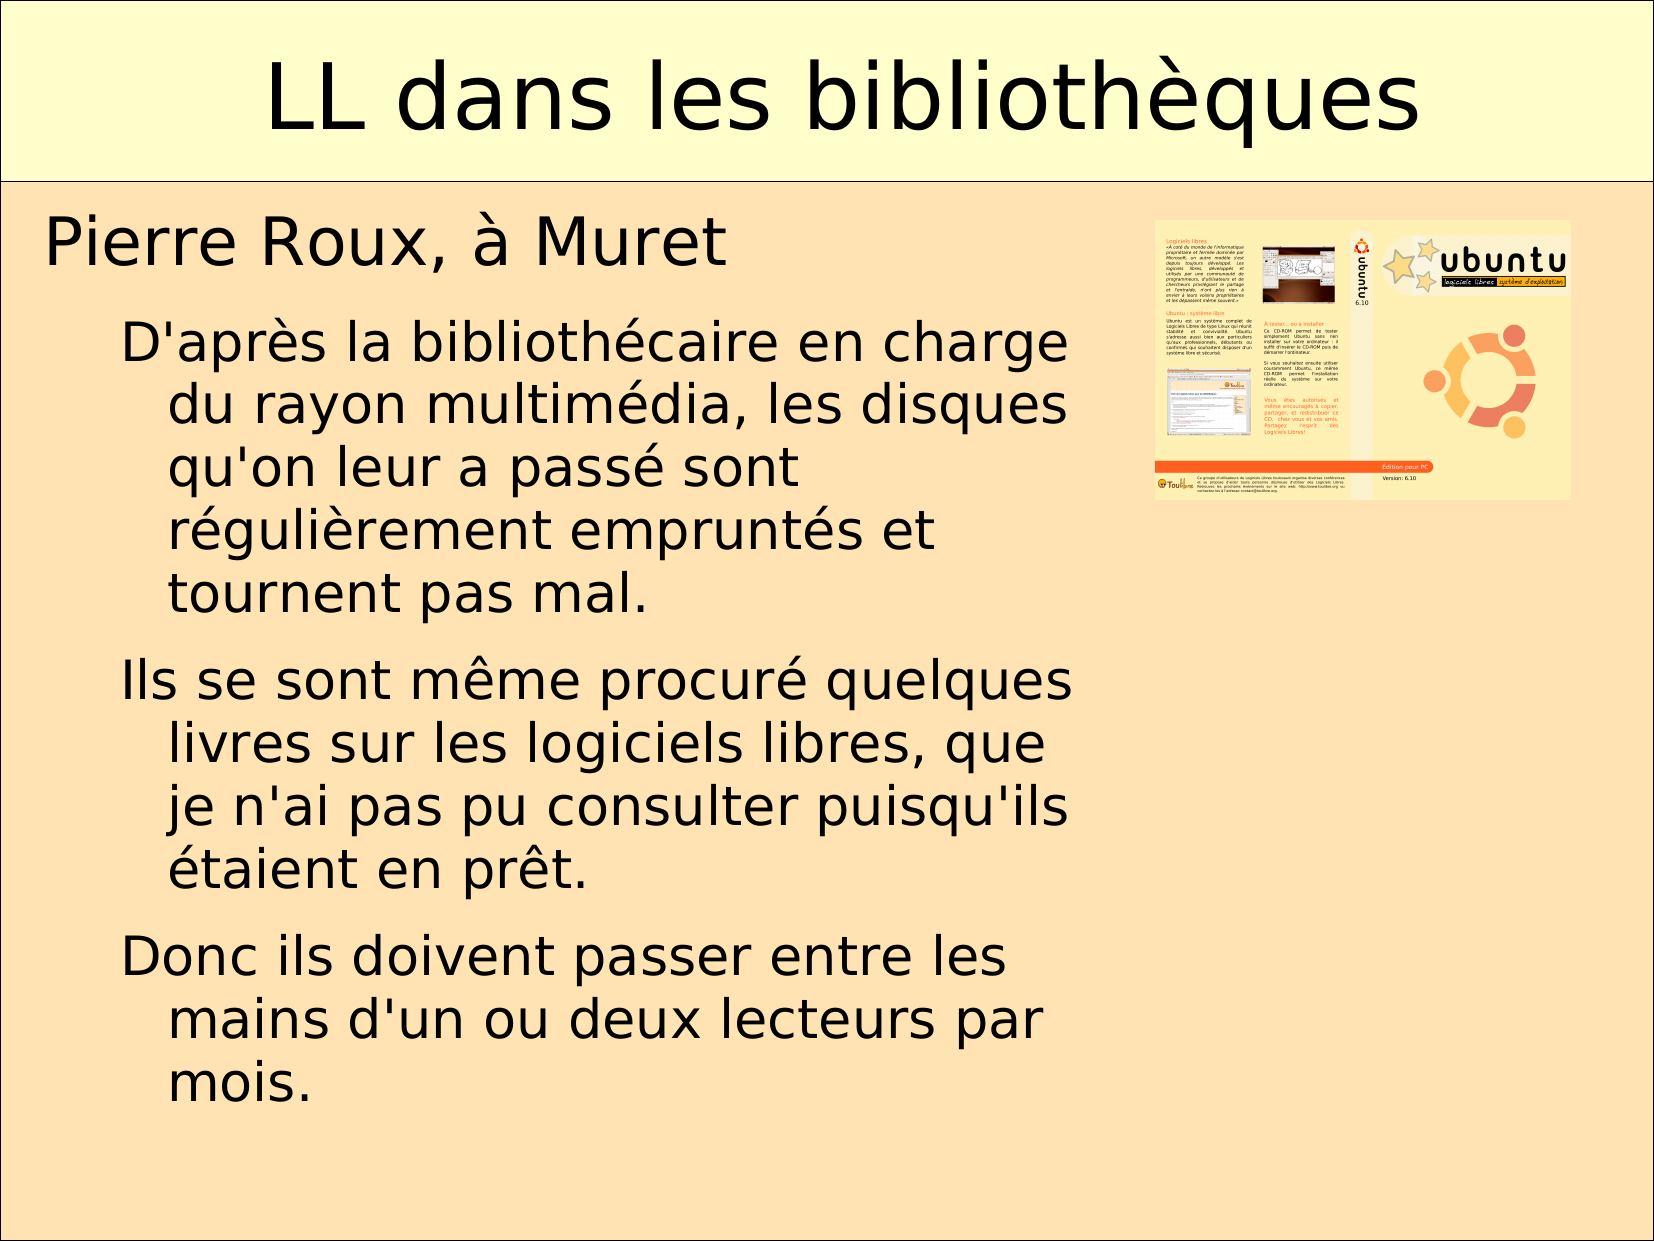

# LL dans les bibliothèques
Pierre Roux, à Muret
D'après la bibliothécaire en charge du rayon multimédia, les disques qu'on leur a passé sont régulièrement empruntés et tournent pas mal.
Ils se sont même procuré quelques livres sur les logiciels libres, que je n'ai pas pu consulter puisqu'ils étaient en prêt.
Donc ils doivent passer entre les mains d'un ou deux lecteurs par mois.